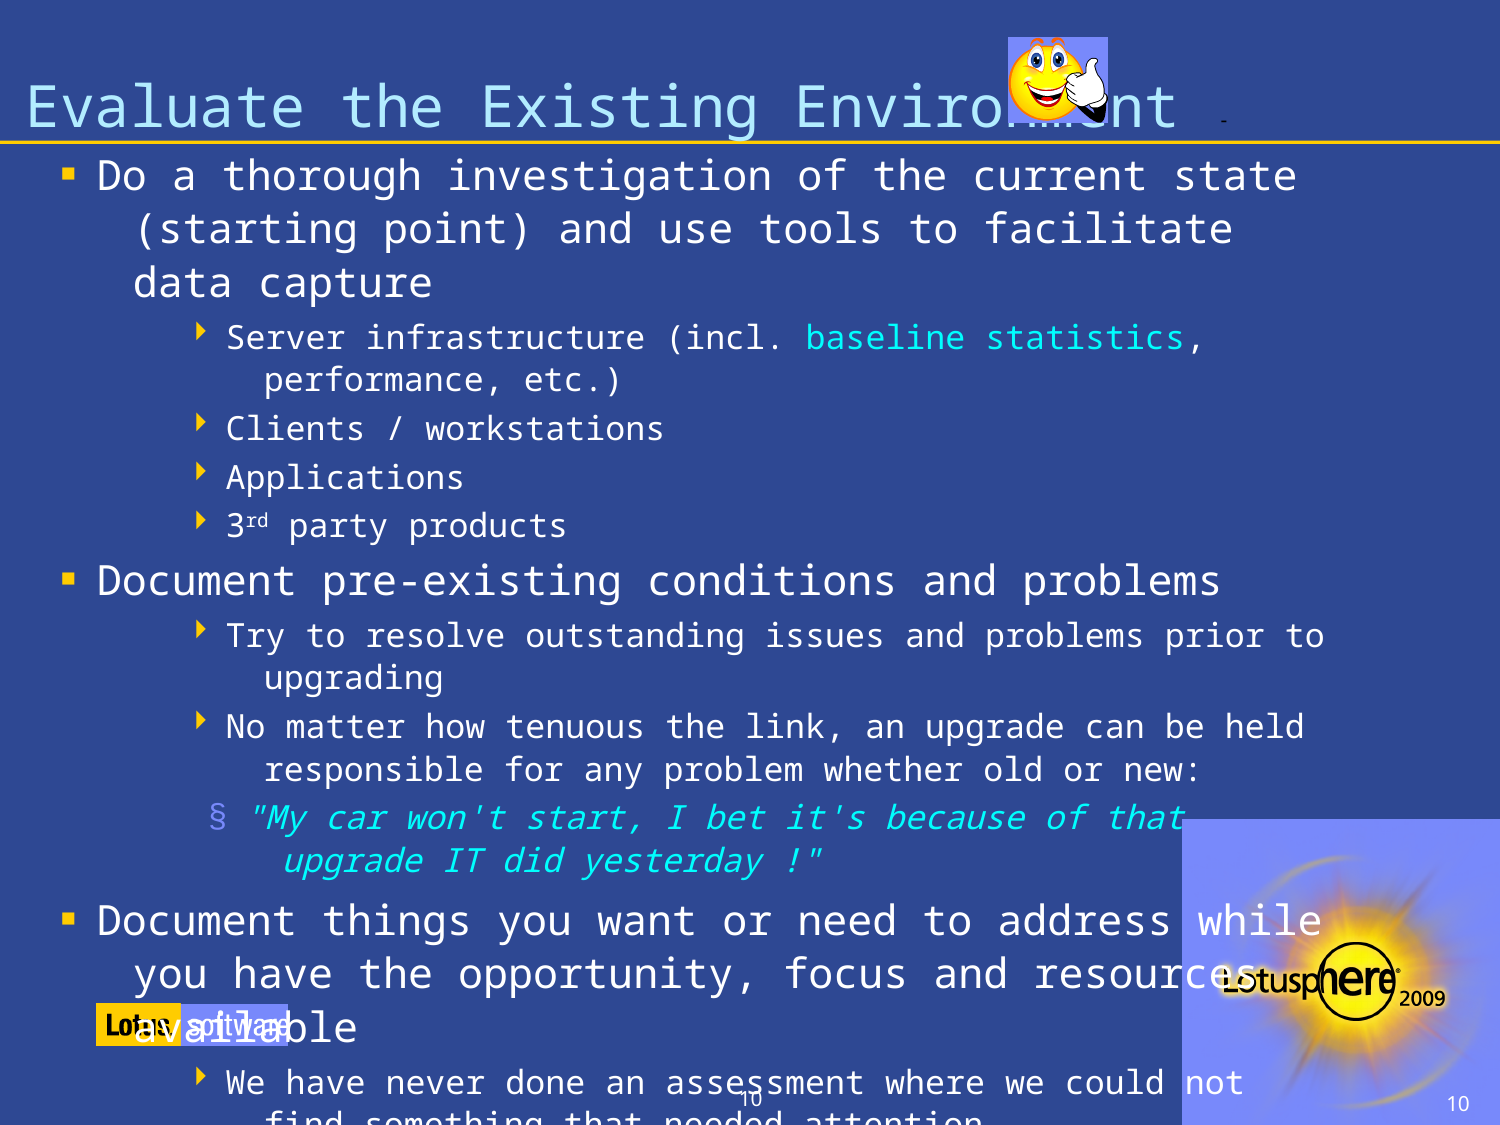

# Evaluate the Existing Environment -
Do a thorough investigation of the current state (starting point) and use tools to facilitate data capture
Server infrastructure (incl. baseline statistics, performance, etc.)
Clients / workstations
Applications
3rd party products
Document pre-existing conditions and problems
Try to resolve outstanding issues and problems prior to upgrading
No matter how tenuous the link, an upgrade can be held responsible for any problem whether old or new:
"My car won't start, I bet it's because of that upgrade IT did yesterday !"
Document things you want or need to address while you have the opportunity, focus and resources available
We have never done an assessment where we could not find something that needed attention
Even environments perceived to be well performing need some attention
There is always cleanup that can be done ahead of time
Use these items as inputs into detailed planning
10